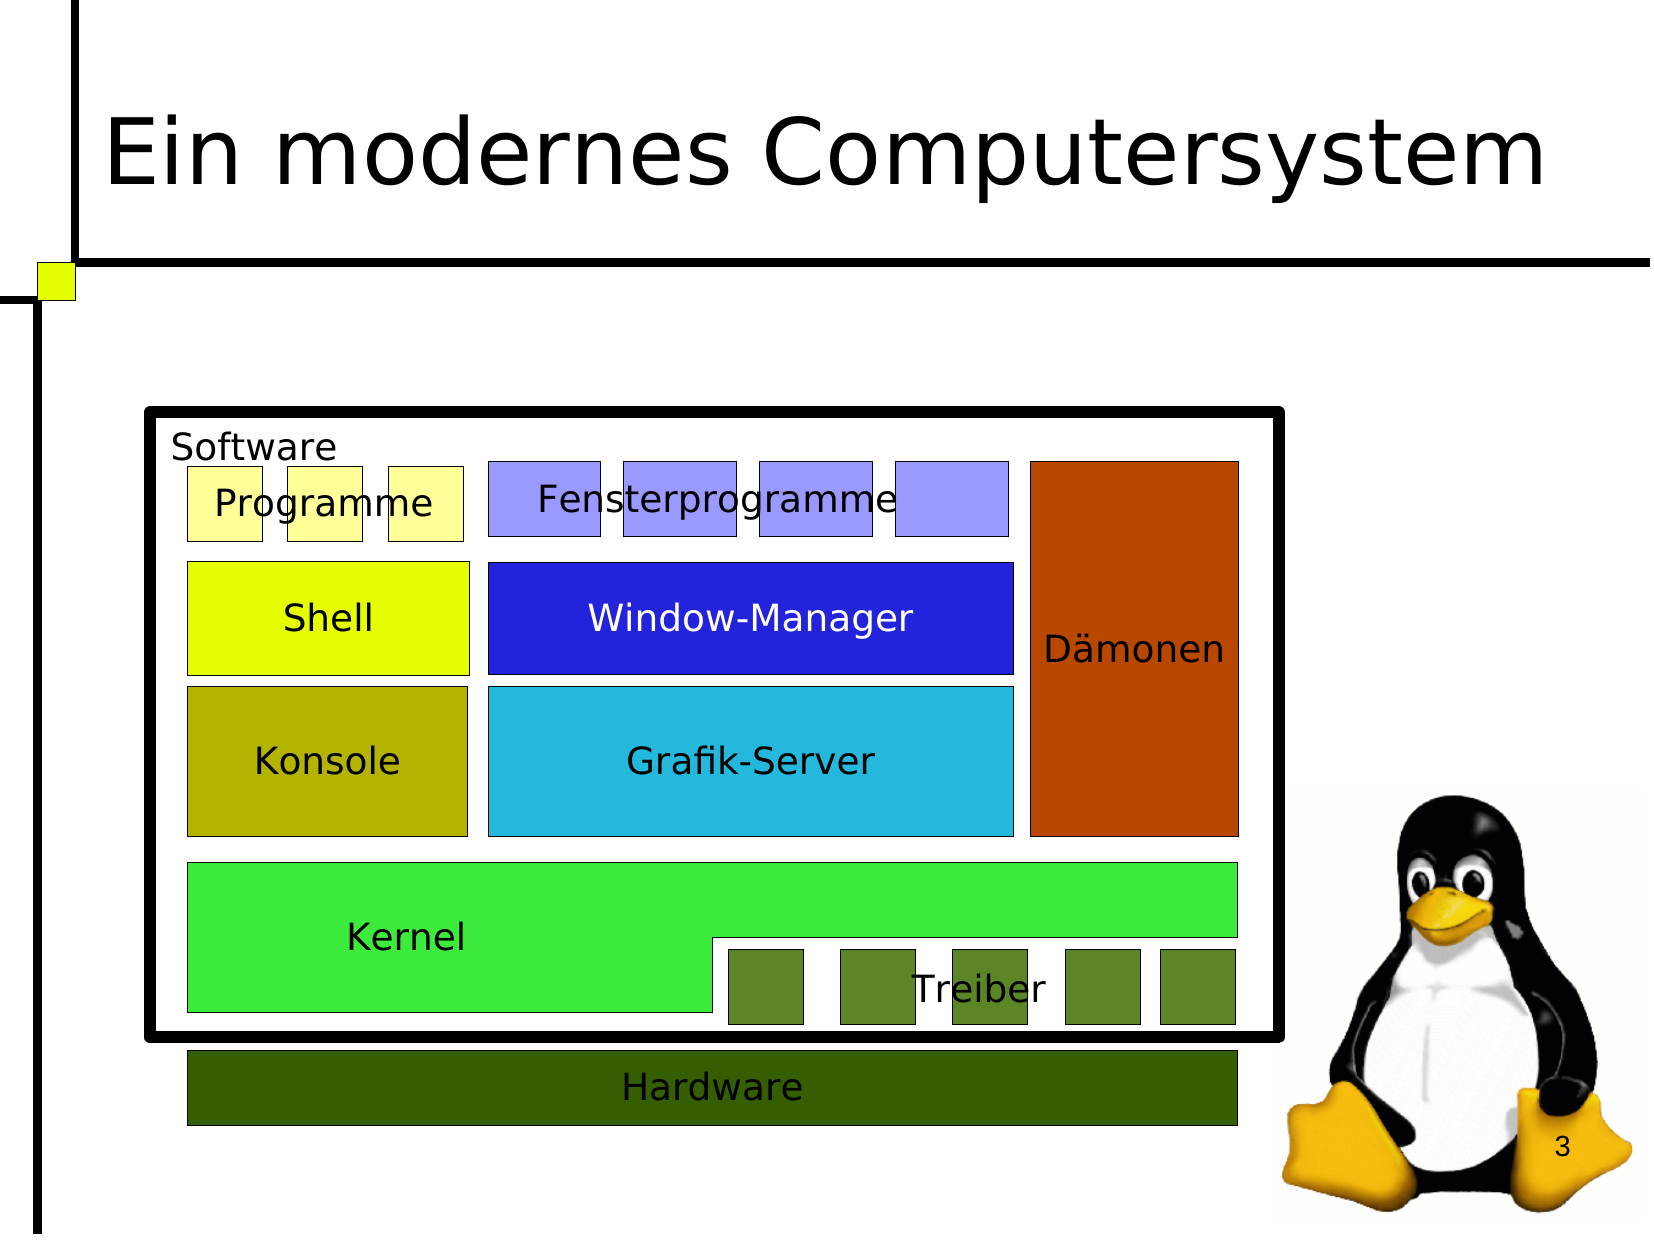

# Ein modernes Computersystem
Software
Dämonen
Fensterprogramme
Programme
Shell
Window-Manager
Konsole
Grafik-Server
 Kernel
Treiber
Hardware
3